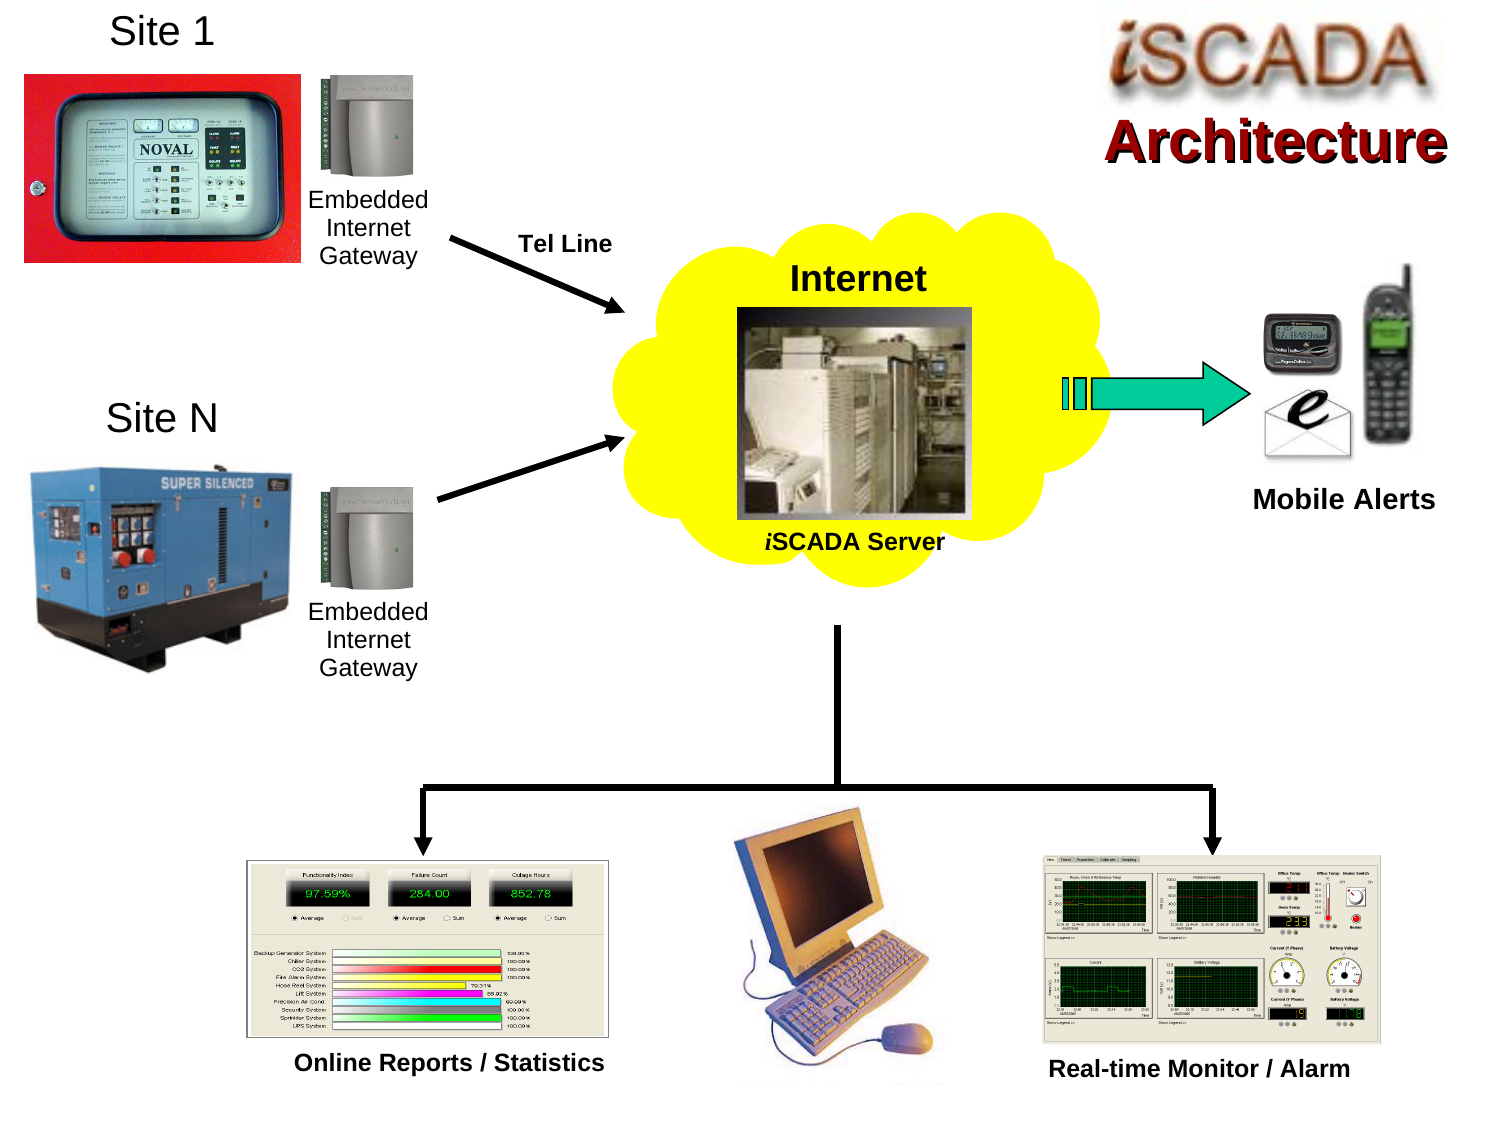

Site 1
Architecture
Embedded
Internet
Gateway
Internet
iSCADA Server
Tel Line
Site N
Mobile Alerts
Embedded
Internet
Gateway
Online Reports / Statistics
Real-time Monitor / Alarm